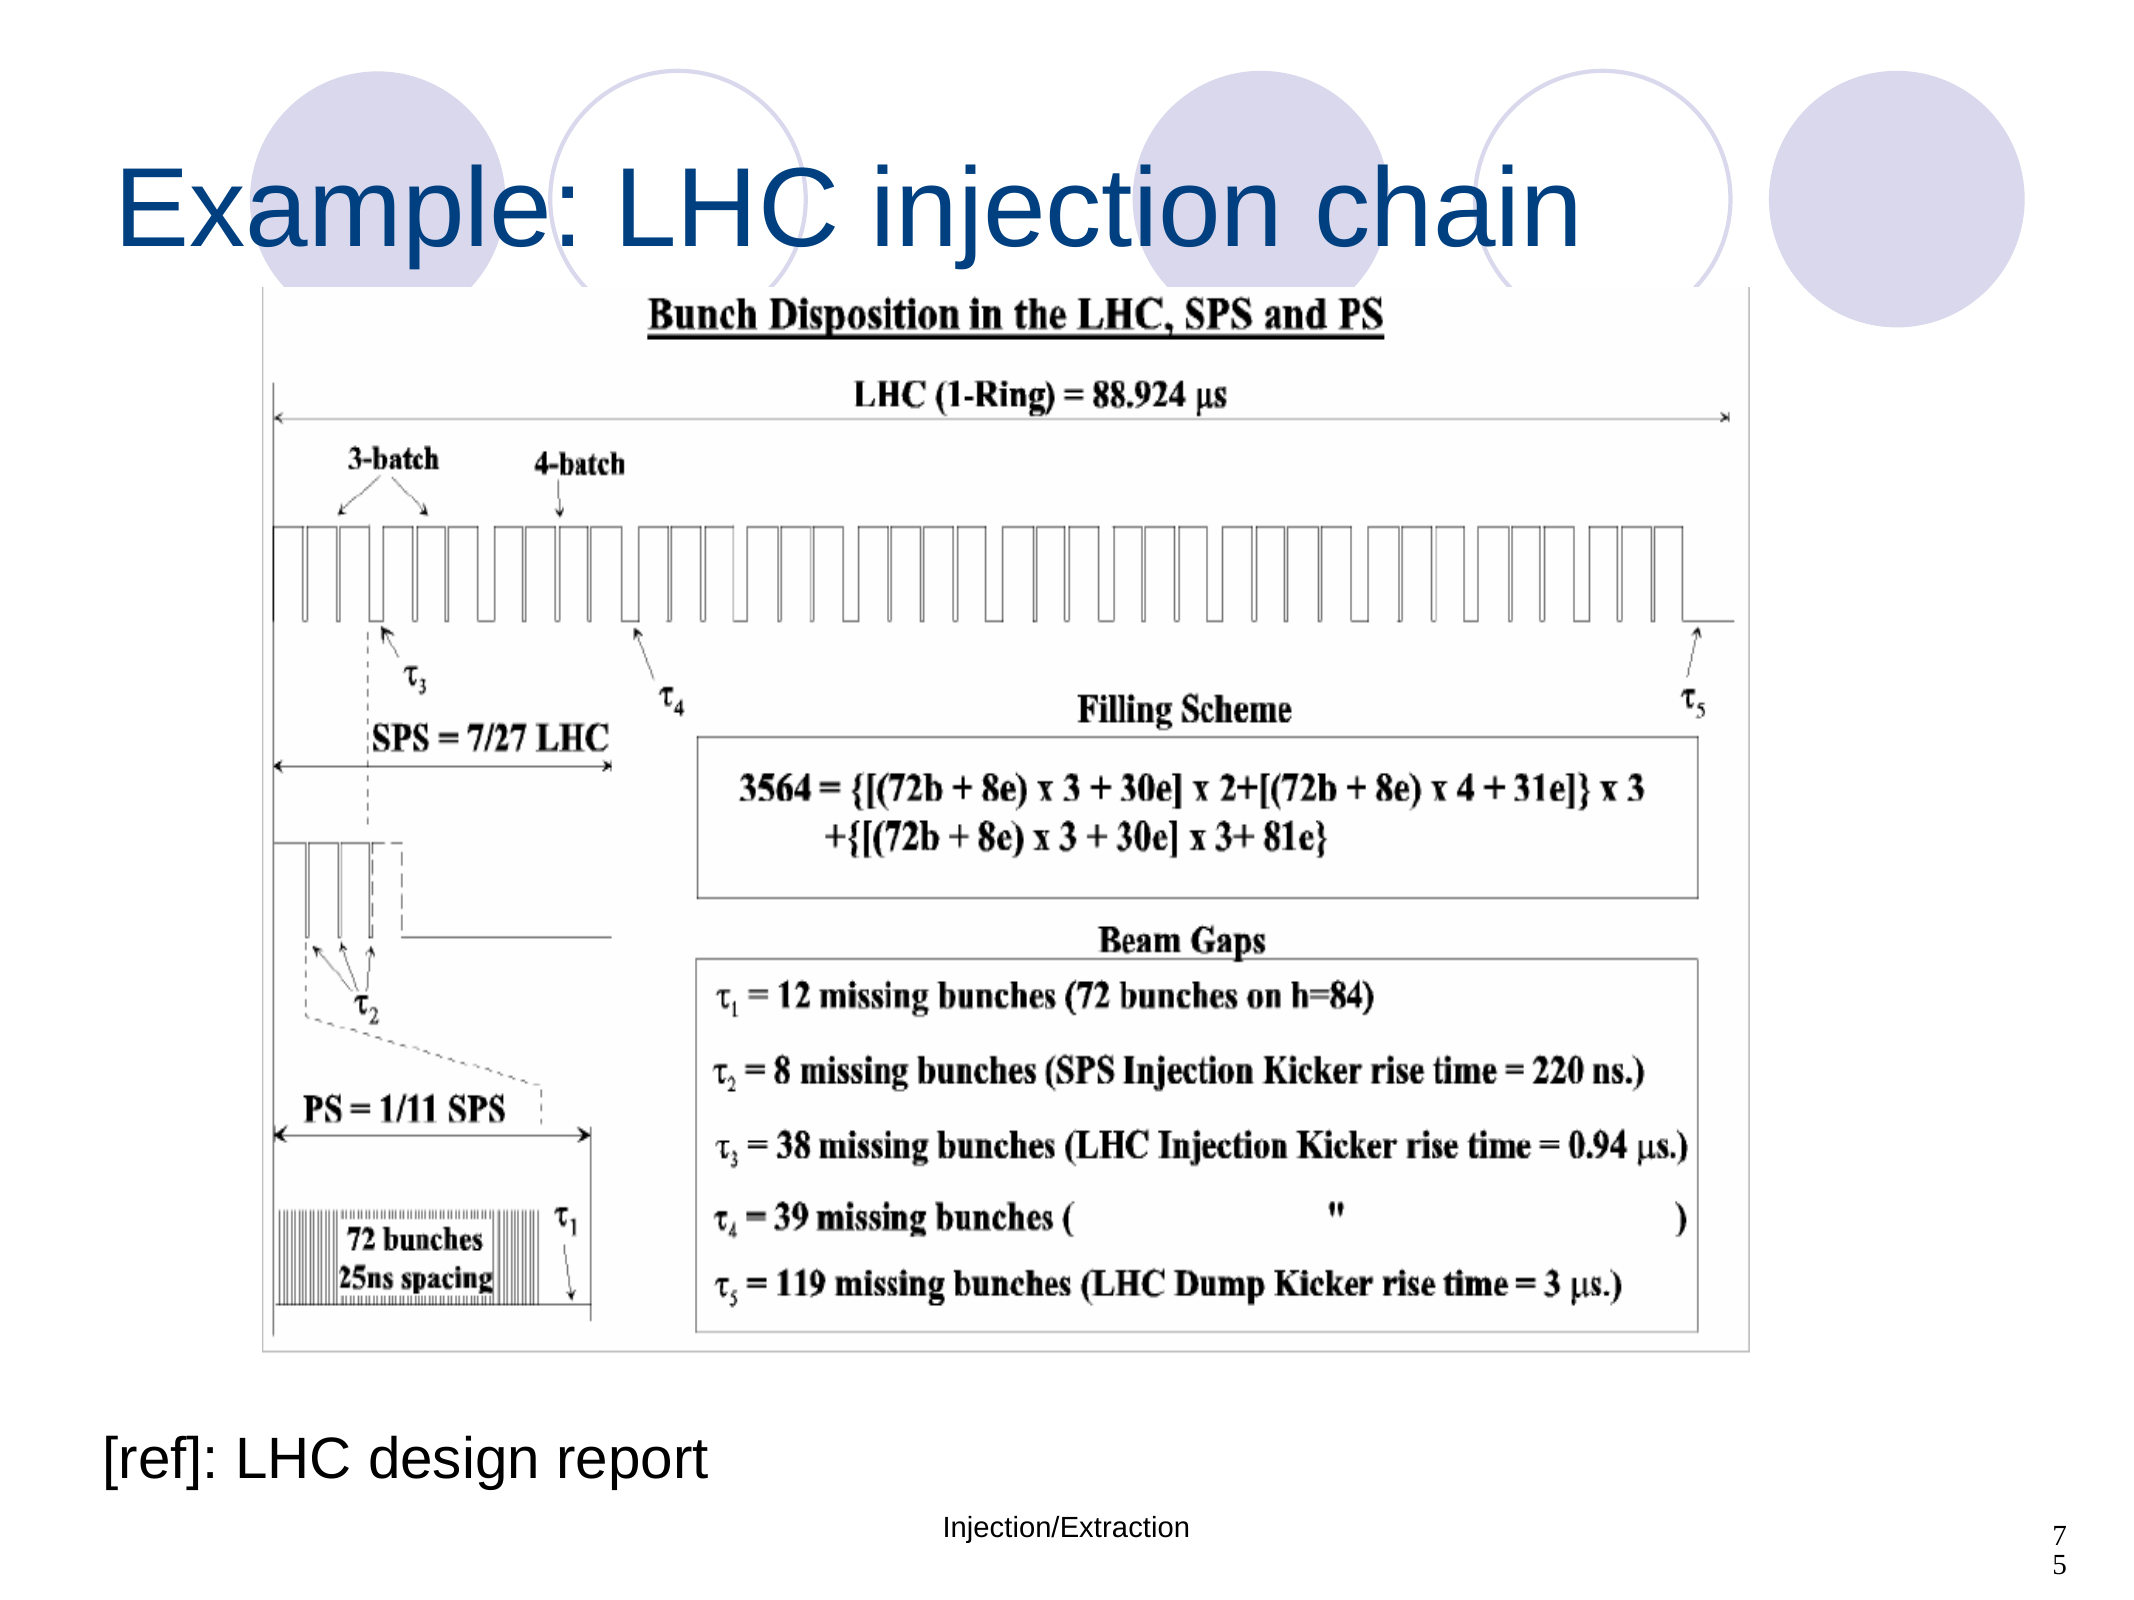

# Example: LHC injection chain
[ref]: LHC design report
75